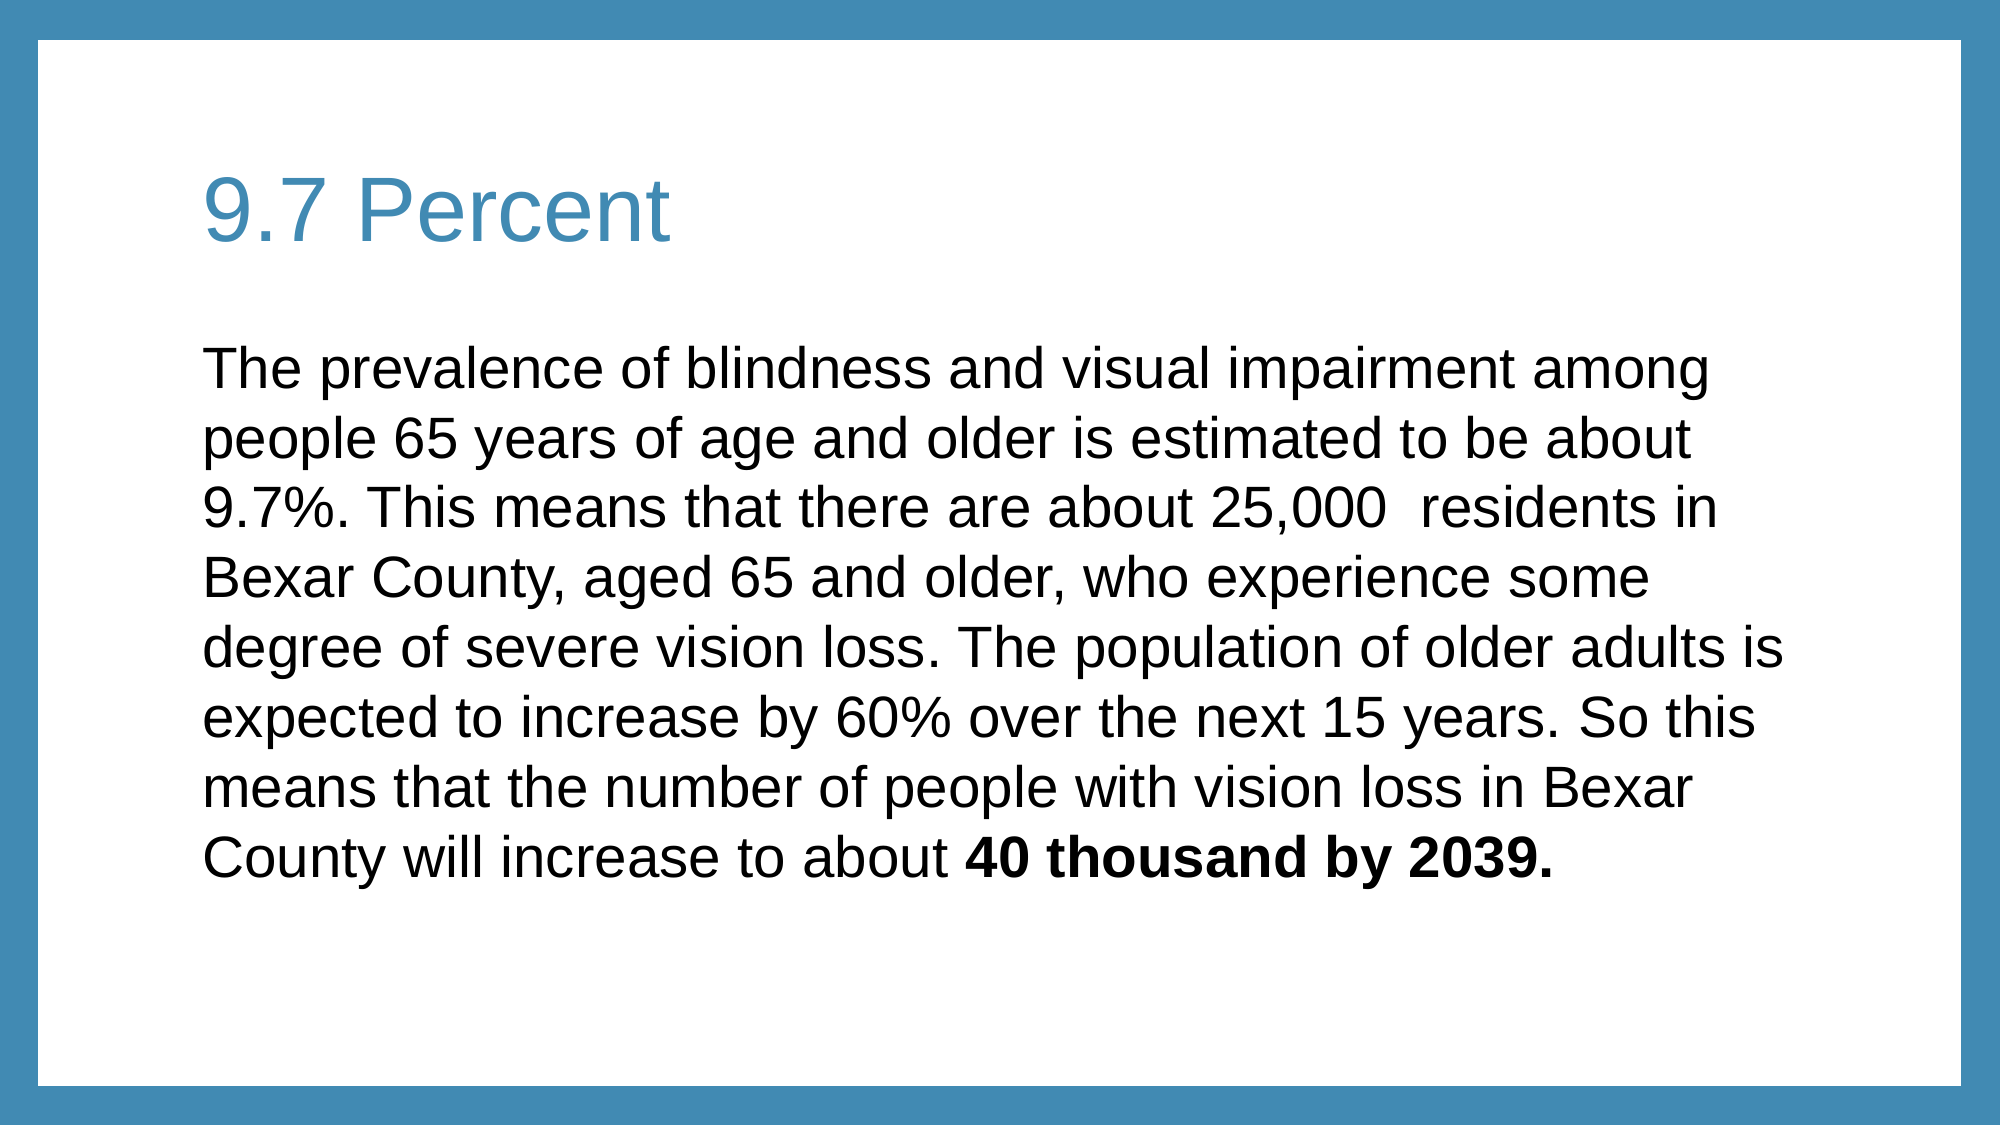

# 9.7 Percent
The prevalence of blindness and visual impairment among people 65 years of age and older is estimated to be about 9.7%. This means that there are about 25,000 residents in Bexar County, aged 65 and older, who experience some degree of severe vision loss. The population of older adults is expected to increase by 60% over the next 15 years. So this means that the number of people with vision loss in Bexar County will increase to about 40 thousand by 2039.